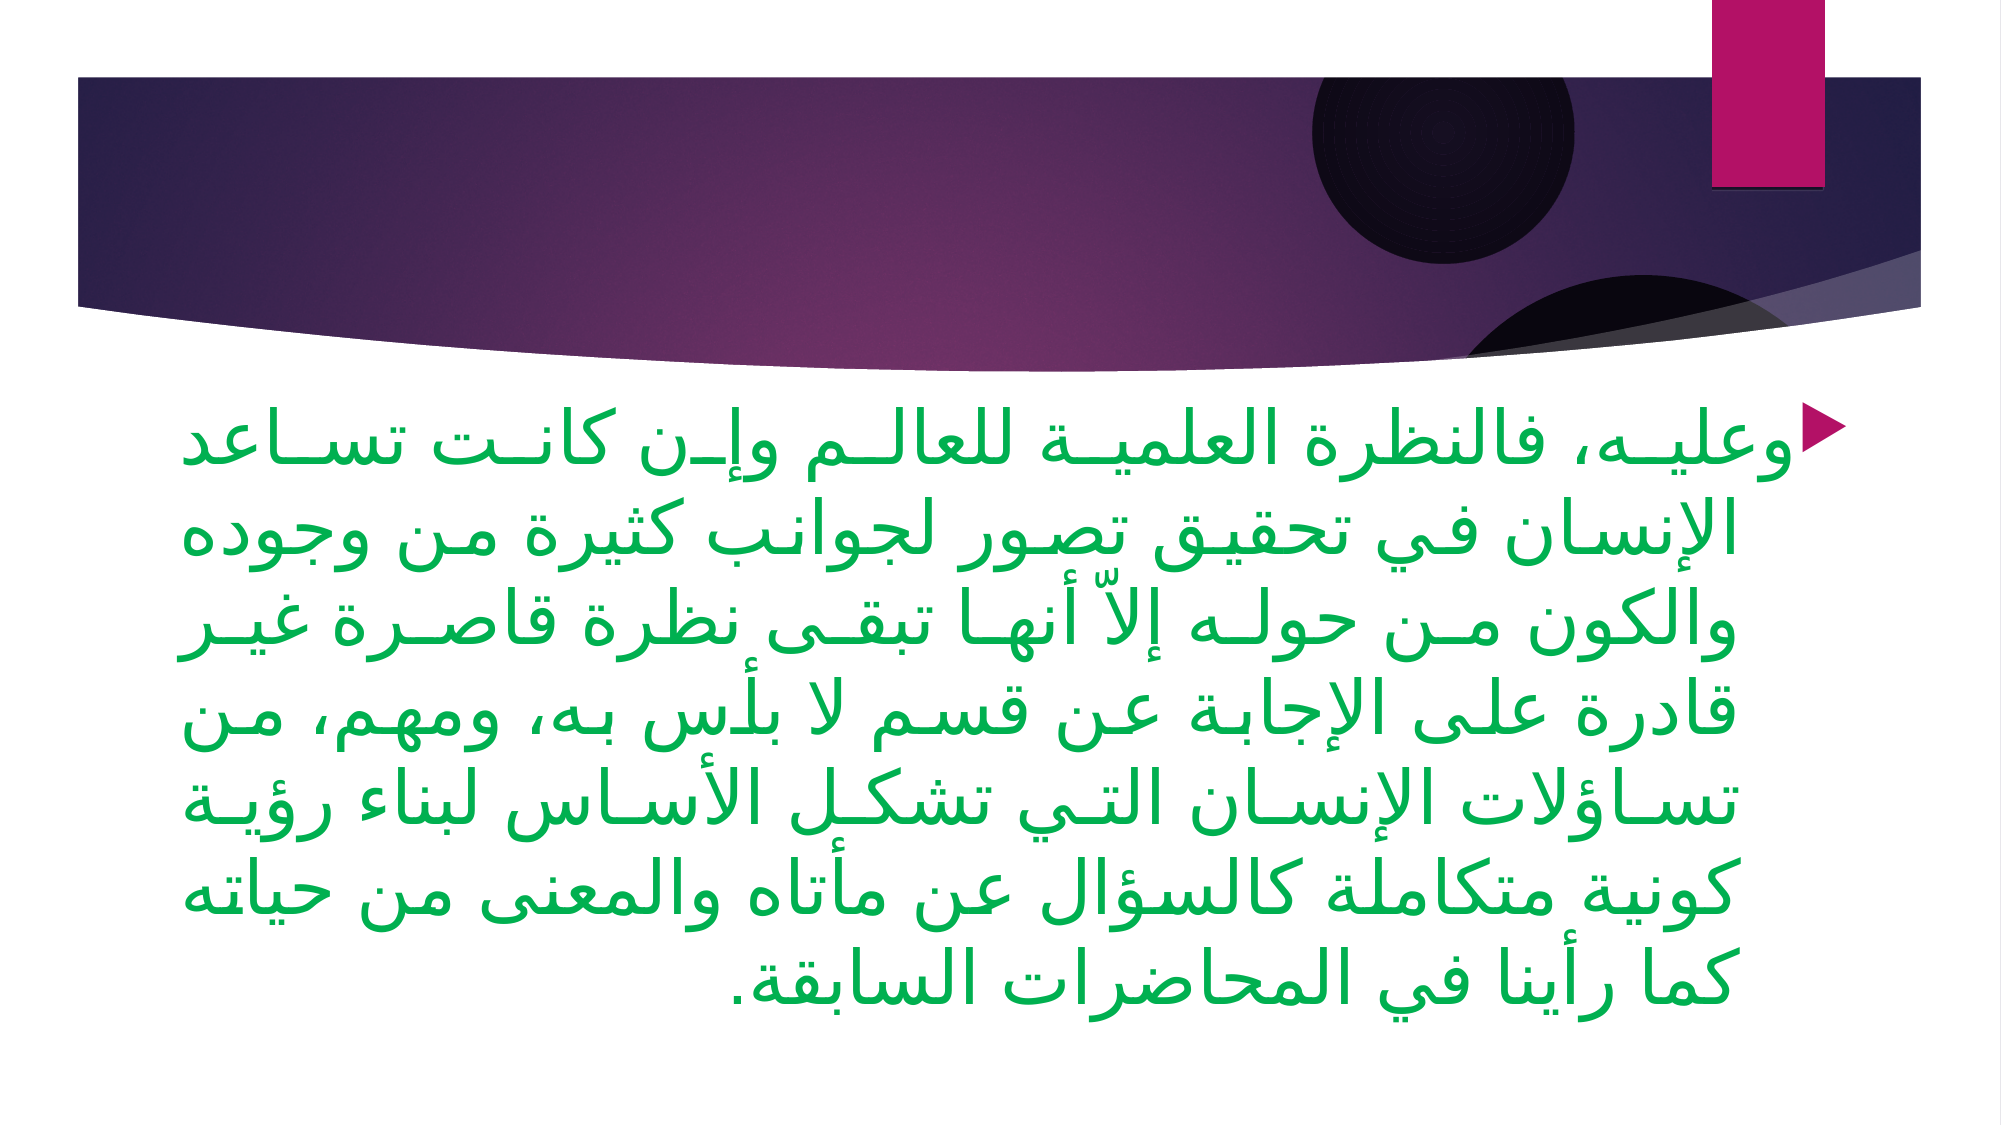

# وعليه، فالنظرة العلمية للعالم وإن كانت تساعد الإنسان في تحقيق تصور لجوانب كثيرة من وجوده والكون من حوله إلاّ أنها تبقى نظرة قاصرة غير قادرة على الإجابة عن قسم لا بأس به، ومهم، من تساؤلات الإنسان التي تشكل الأساس لبناء رؤية كونية متكاملة كالسؤال عن مأتاه والمعنى من حياته كما رأينا في المحاضرات السابقة.